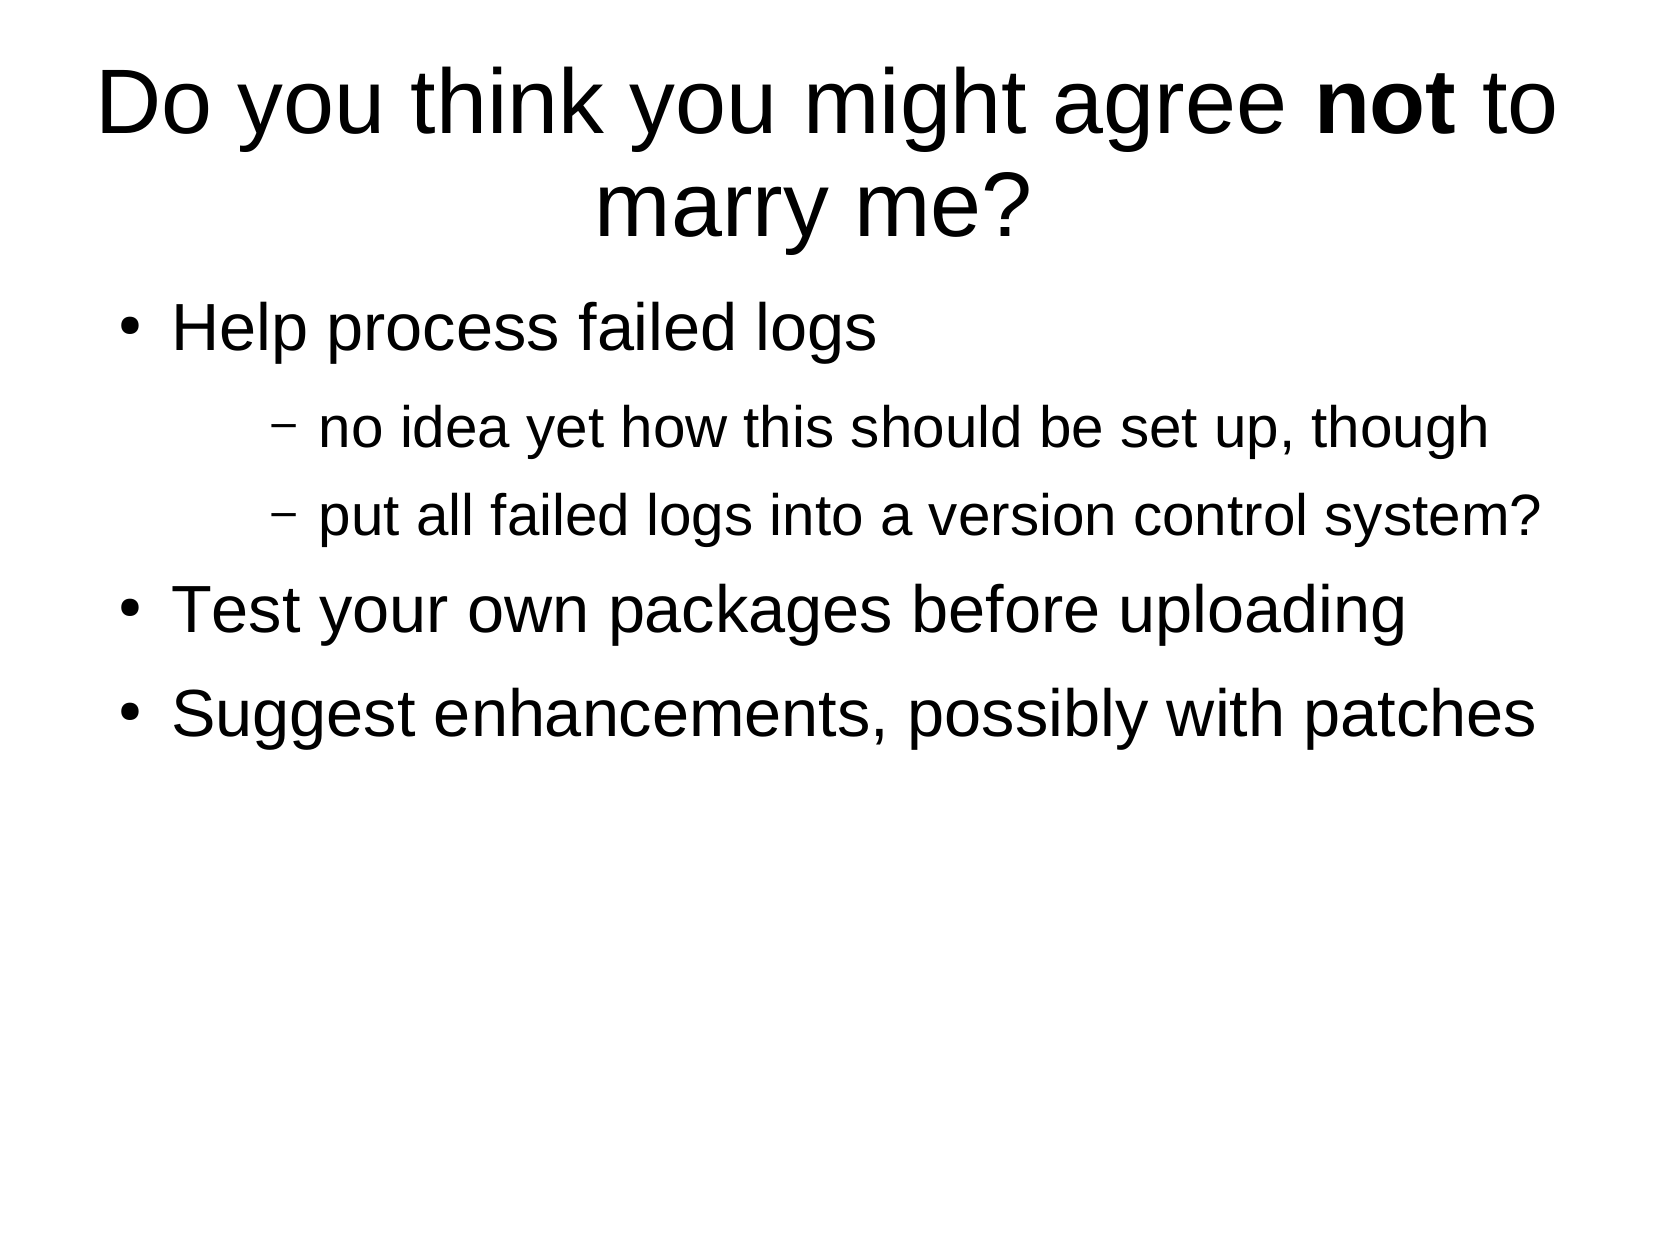

# Do you think you might agree not to marry me?
Help process failed logs
no idea yet how this should be set up, though
put all failed logs into a version control system?
Test your own packages before uploading
Suggest enhancements, possibly with patches